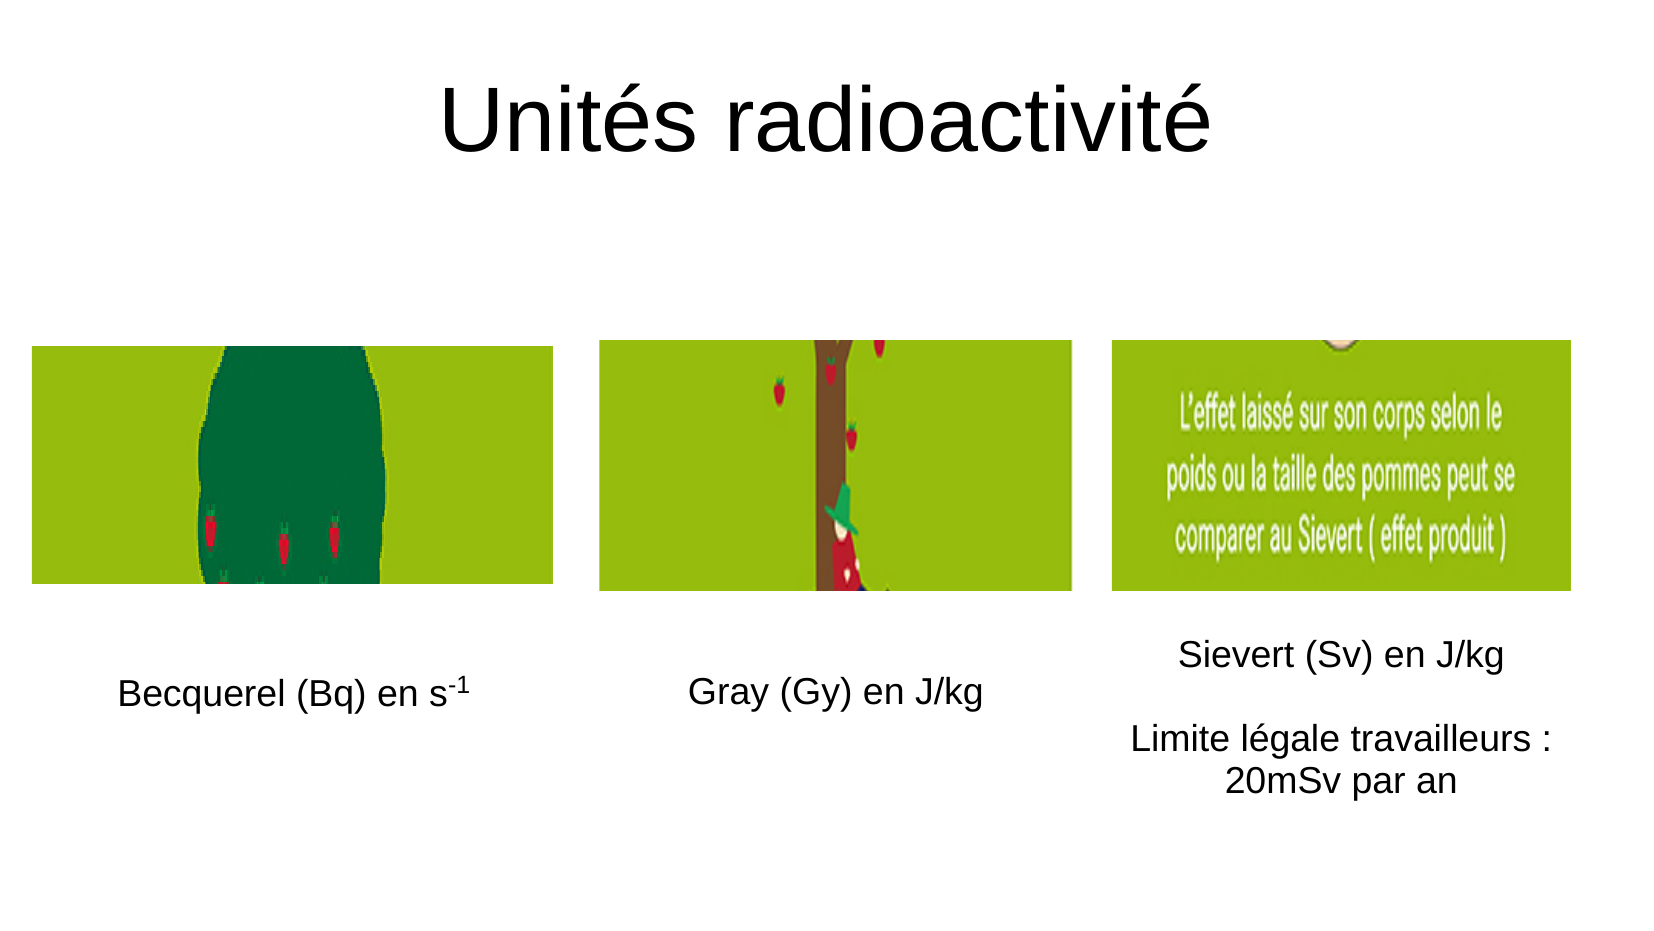

# Unités radioactivité
Sievert (Sv) en J/kg
Limite légale travailleurs : 20mSv par an
Becquerel (Bq) en s-1
Gray (Gy) en J/kg